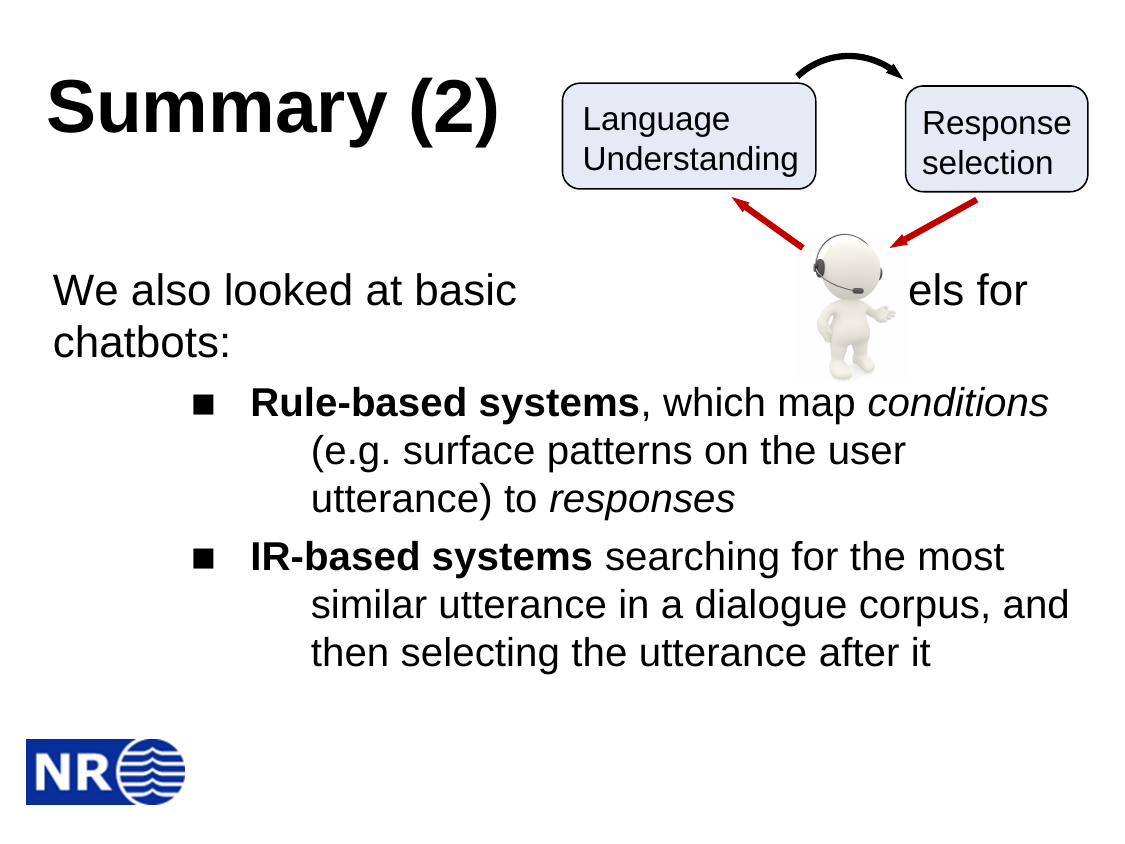

# Summary (2)
Language Understanding
Response selection
We also looked at basic models for chatbots:
Rule-based systems, which map conditions (e.g. surface patterns on the user utterance) to responses
IR-based systems searching for the most similar utterance in a dialogue corpus, and then selecting the utterance after it